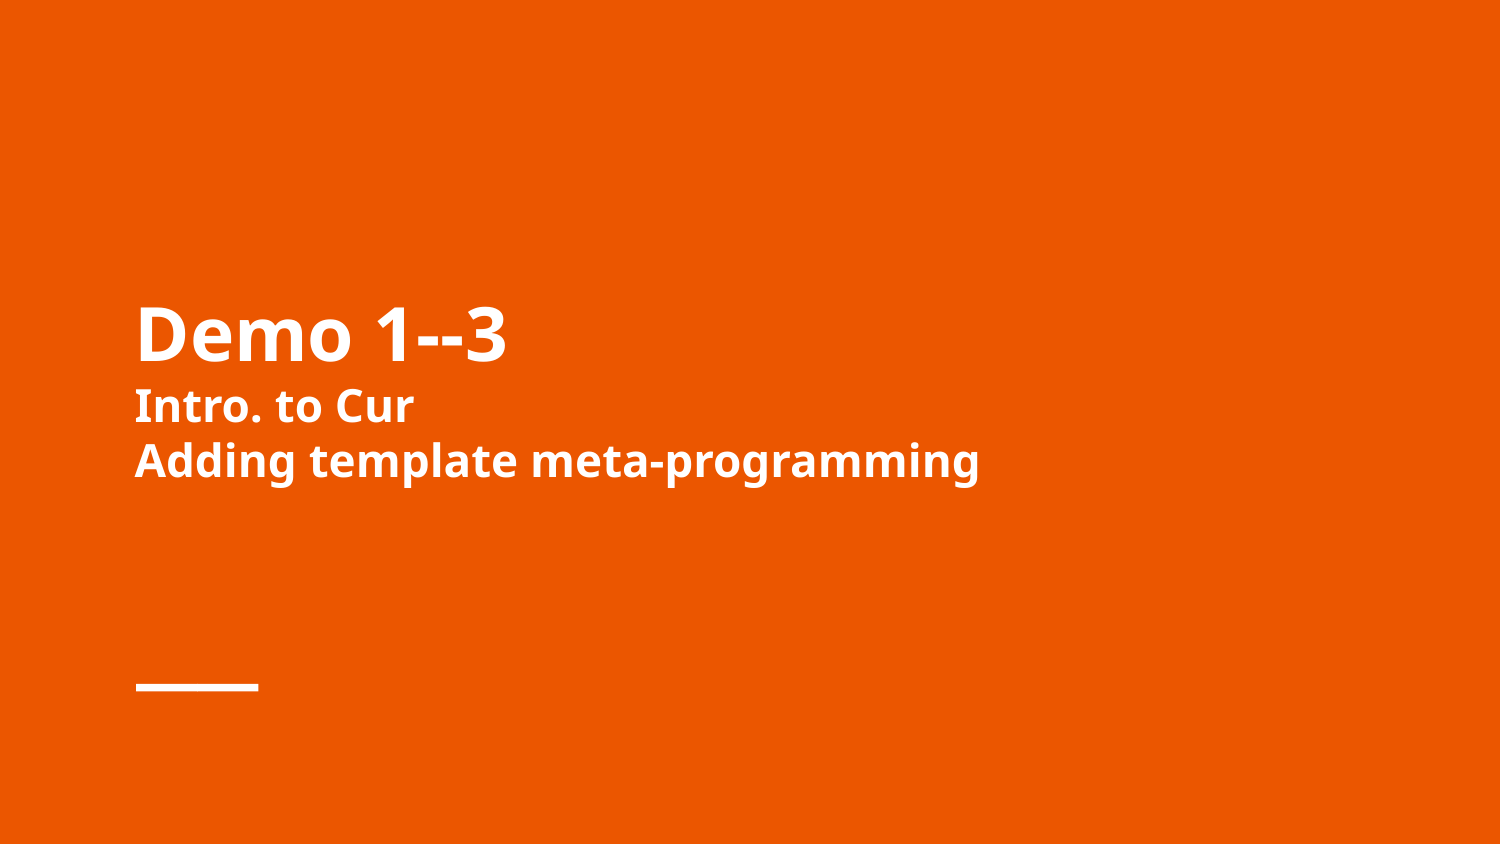

# Demo 1--3 Intro. to Cur Adding template meta-programming